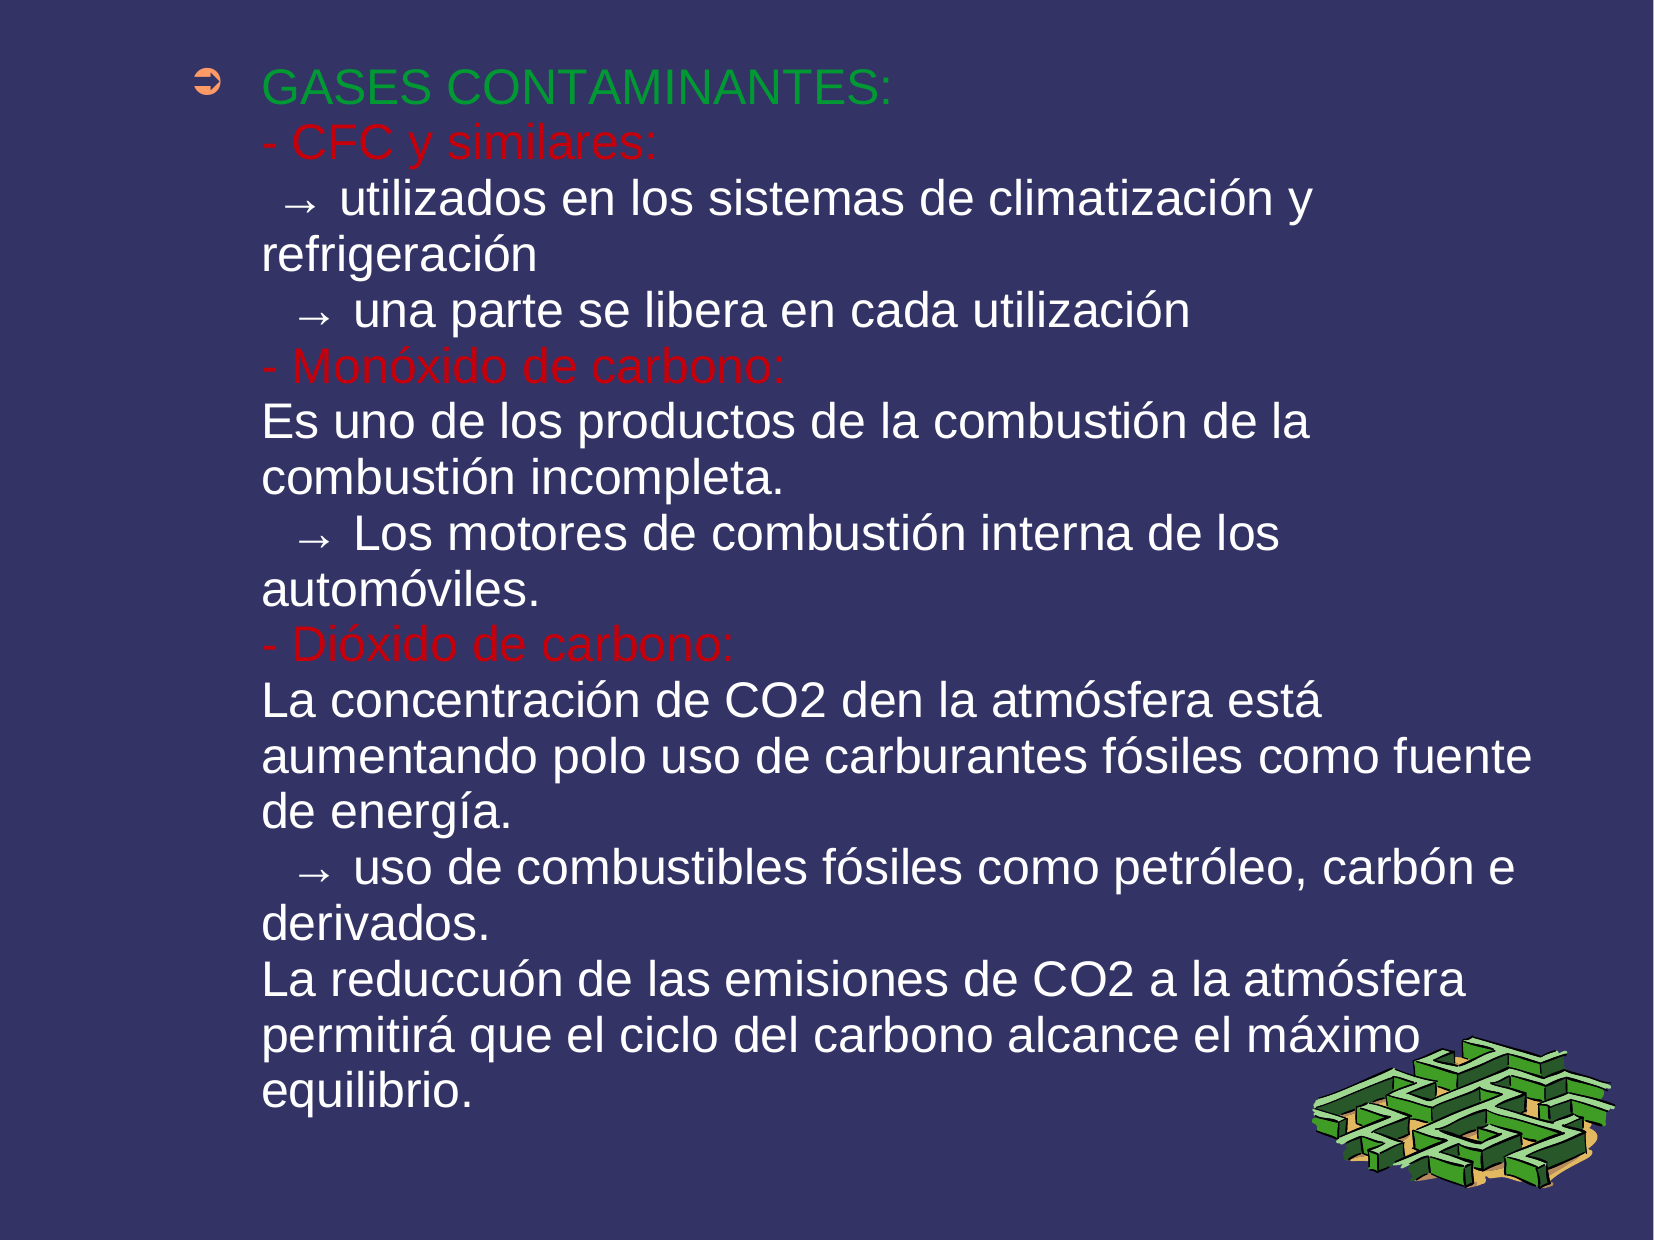

# GASES CONTAMINANTES:
- CFC y similares:
 → utilizados en los sistemas de climatización y refrigeración
 → una parte se libera en cada utilización
- Monóxido de carbono:
Es uno de los productos de la combustión de la combustión incompleta.
 → Los motores de combustión interna de los automóviles.
- Dióxido de carbono:
La concentración de CO2 den la atmósfera está aumentando polo uso de carburantes fósiles como fuente de energía.
 → uso de combustibles fósiles como petróleo, carbón e derivados.
La reduccuón de las emisiones de CO2 a la atmósfera permitirá que el ciclo del carbono alcance el máximo equilibrio.